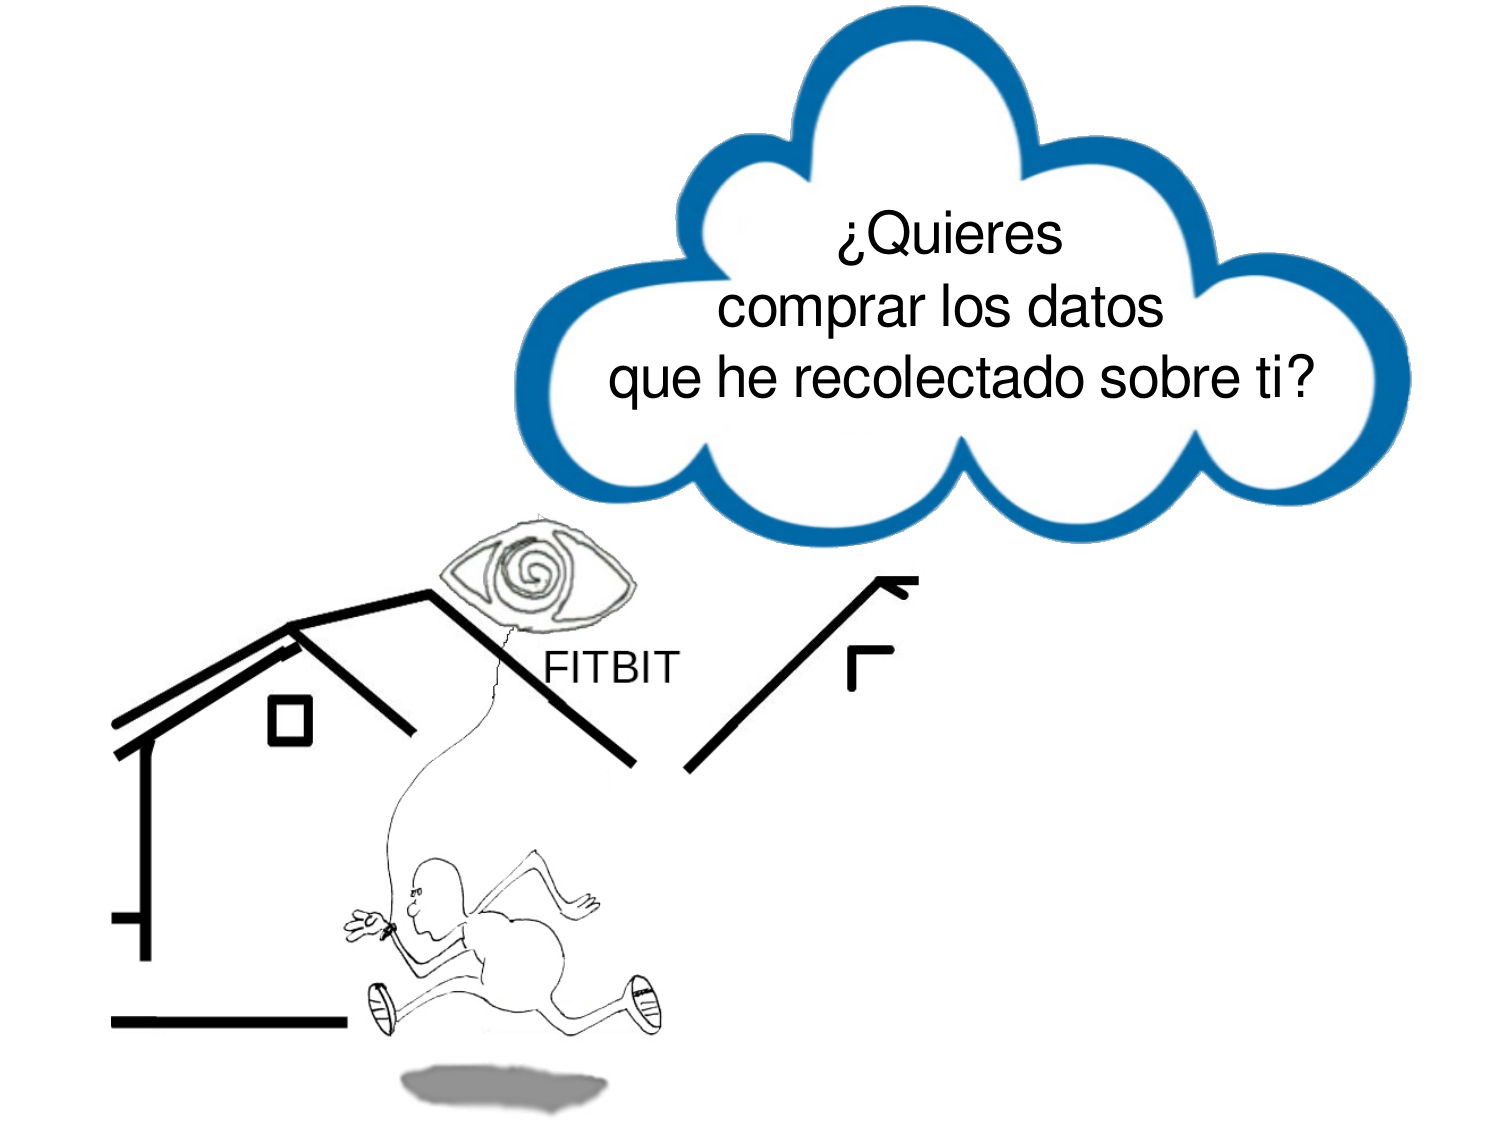

¿Quieres
comprar los datos
que he recolectado sobre ti?